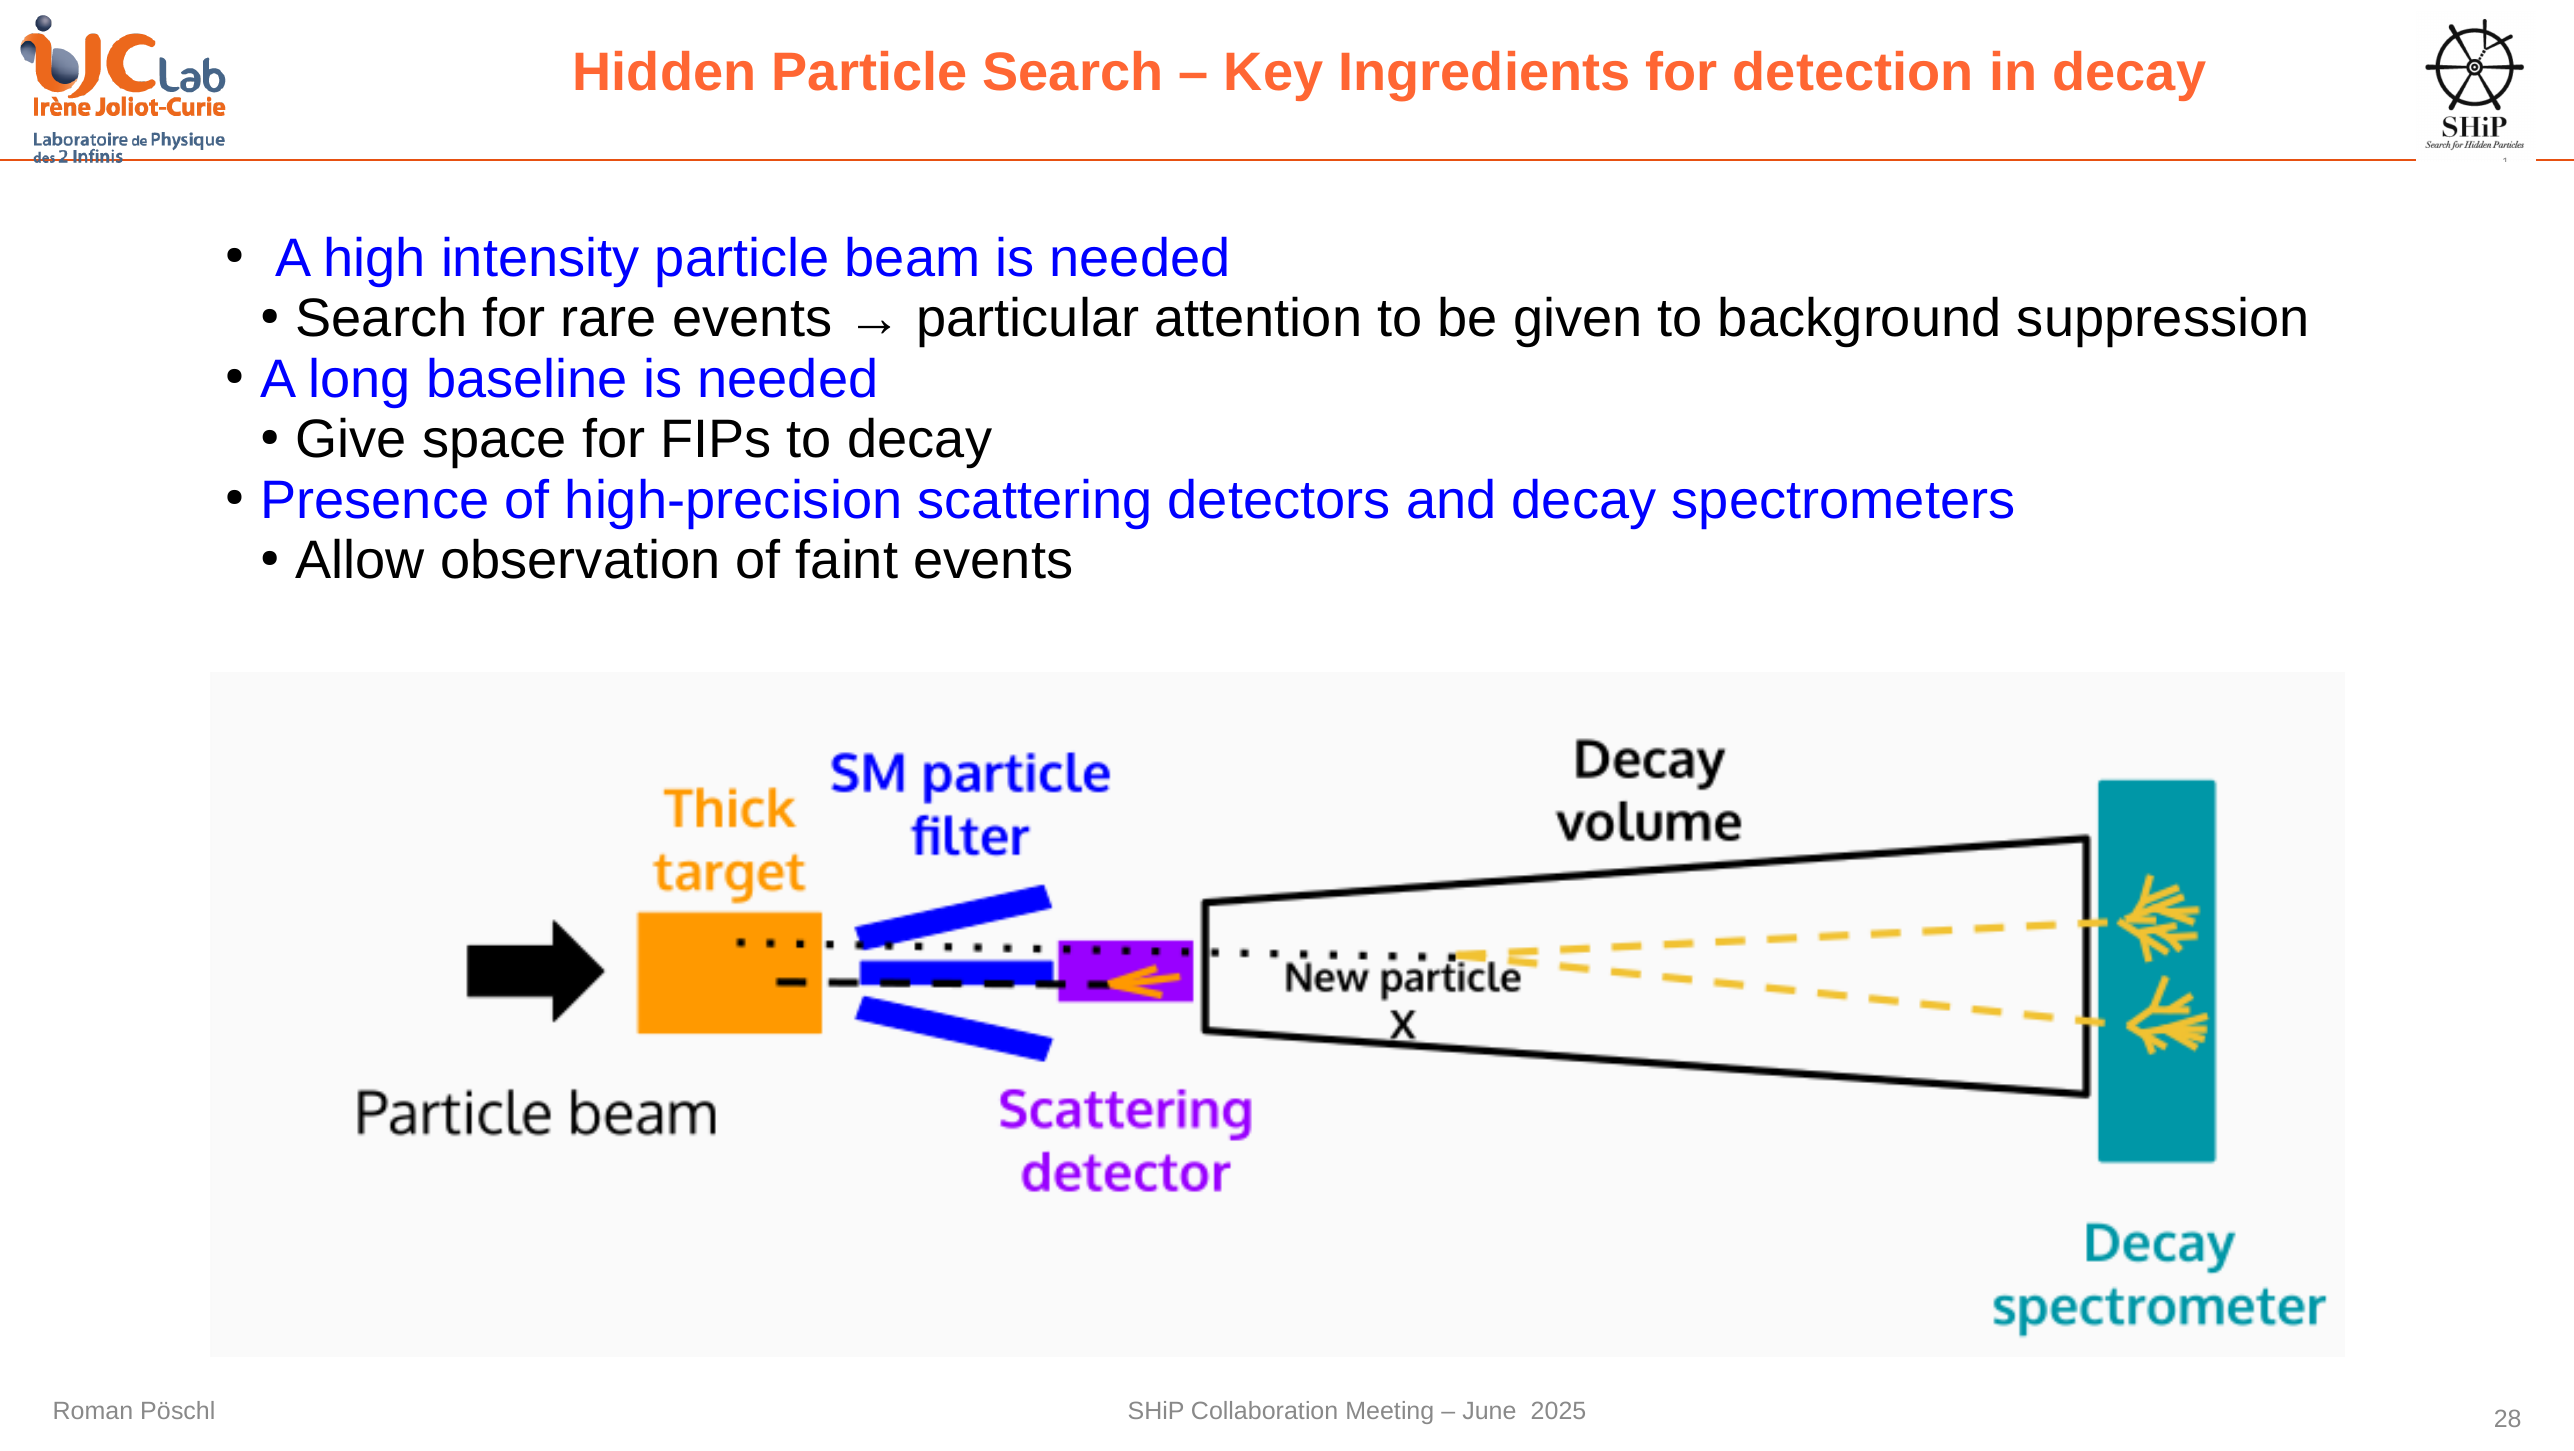

# Hidden Particle Search – Key Ingredients for detection in decay
 A high intensity particle beam is needed
Search for rare events → particular attention to be given to background suppression
A long baseline is needed
Give space for FIPs to decay
Presence of high-precision scattering detectors and decay spectrometers
Allow observation of faint events